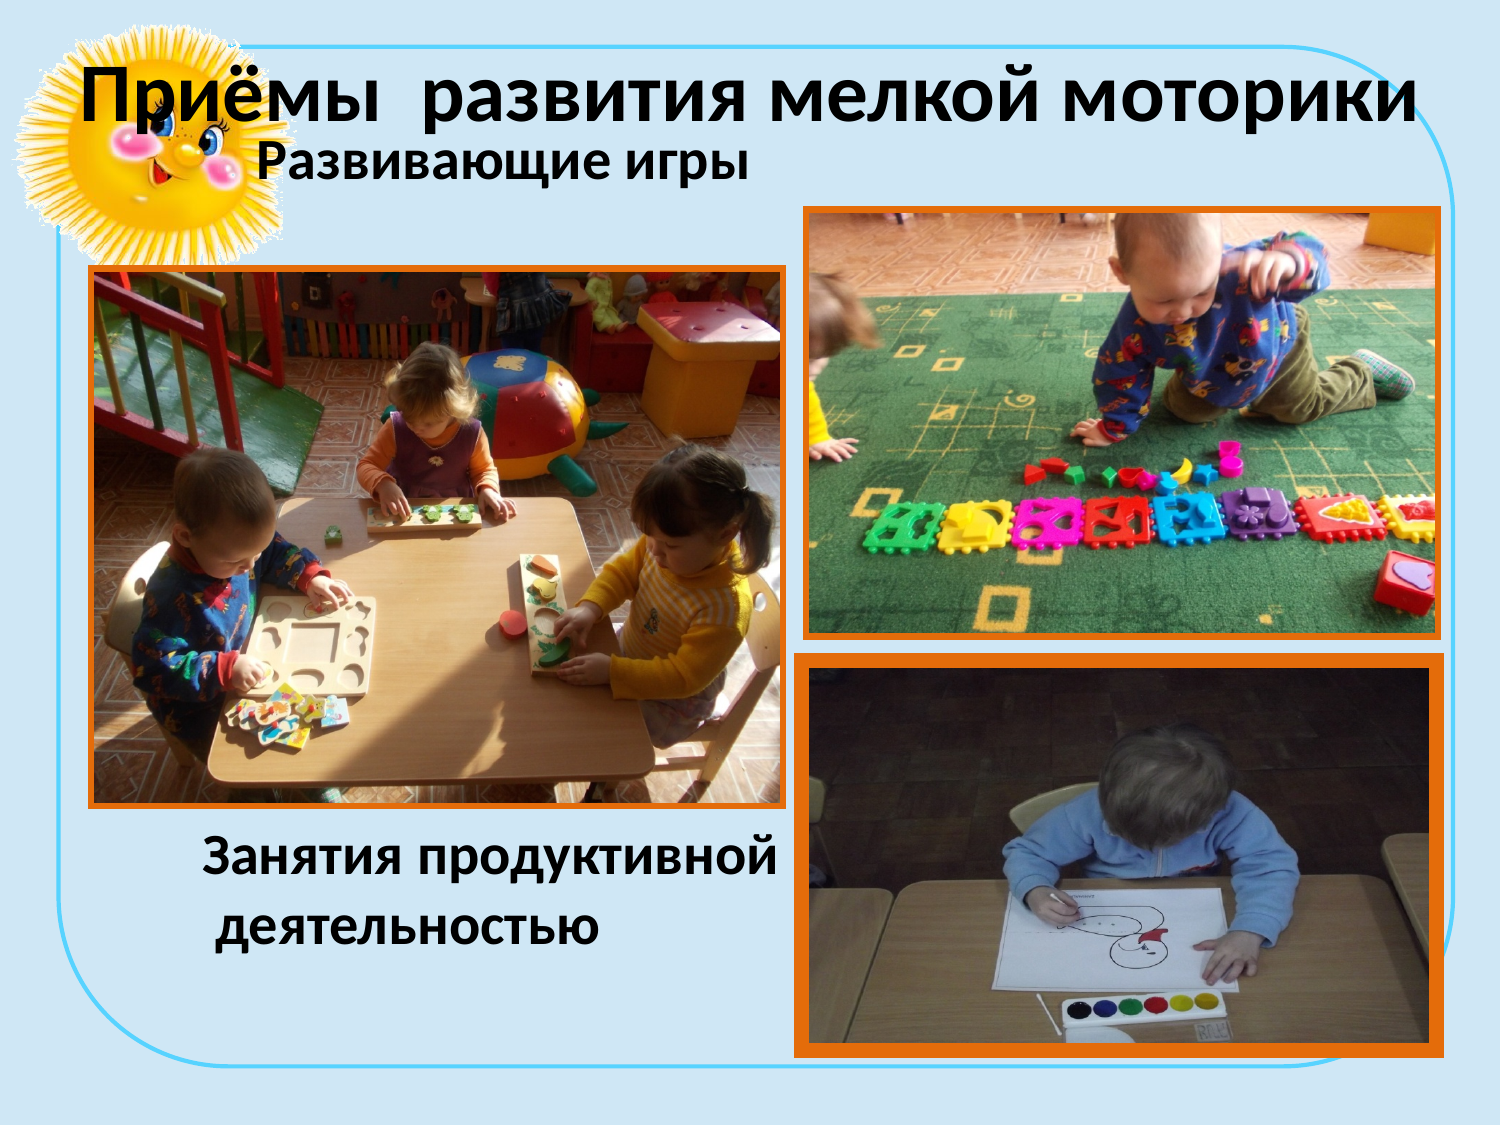

Приёмы развития мелкой моторики
Развивающие игры
Занятия продуктивной
 деятельностью